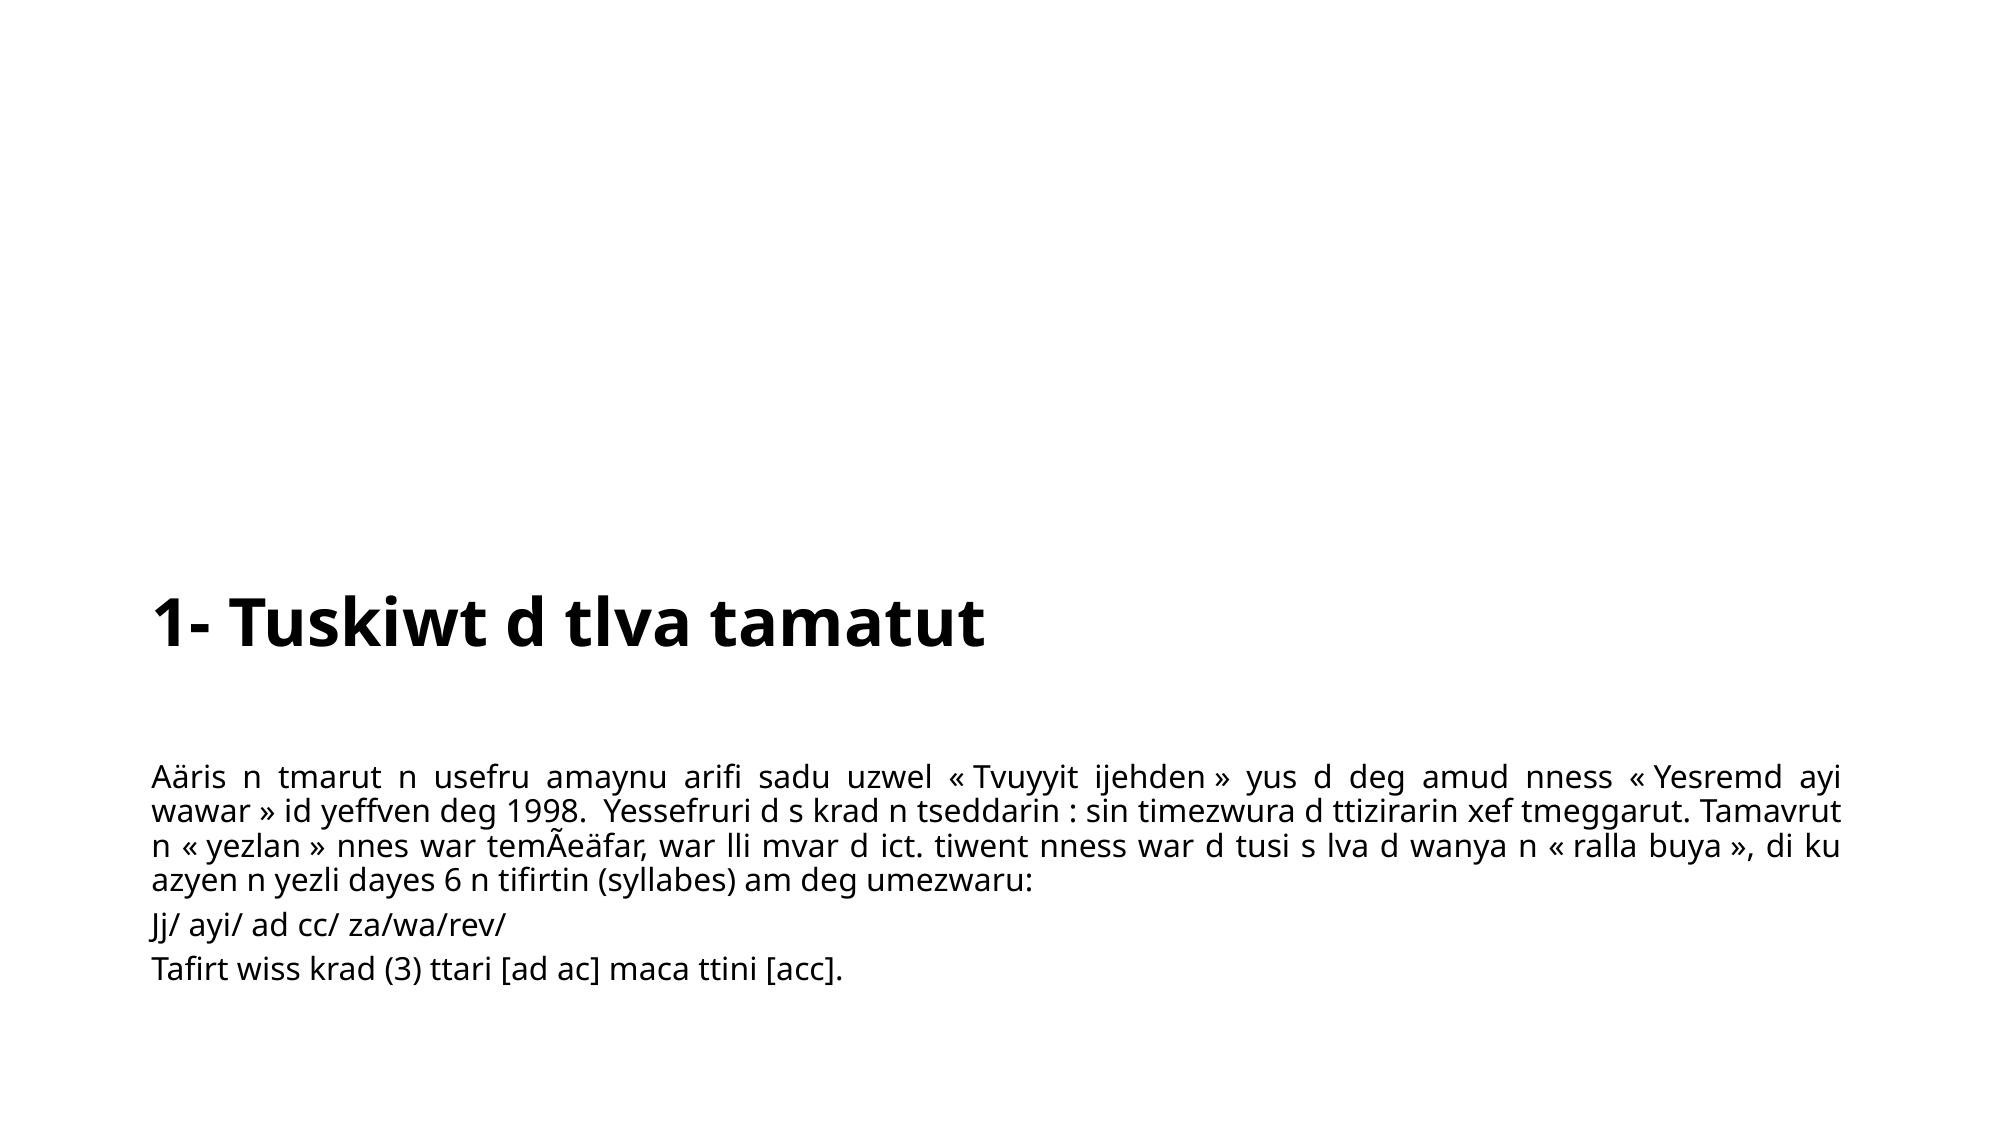

# 1- Tuskiwt d tlva tamatut
Aäris n tmarut n usefru amaynu arifi sadu uzwel « Tvuyyit ijehden » yus d deg amud nness « Yesremd ayi wawar » id yeffven deg 1998. Yessefruri d s krad n tseddarin : sin timezwura d ttizirarin xef tmeggarut. Tamavrut n « yezlan » nnes war temÃeäfar, war lli mvar d ict. tiwent nness war d tusi s lva d wanya n « ralla buya », di ku azyen n yezli dayes 6 n tifirtin (syllabes) am deg umezwaru:
Jj/ ayi/ ad cc/ za/wa/rev/
Tafirt wiss krad (3) ttari [ad ac] maca ttini [acc].